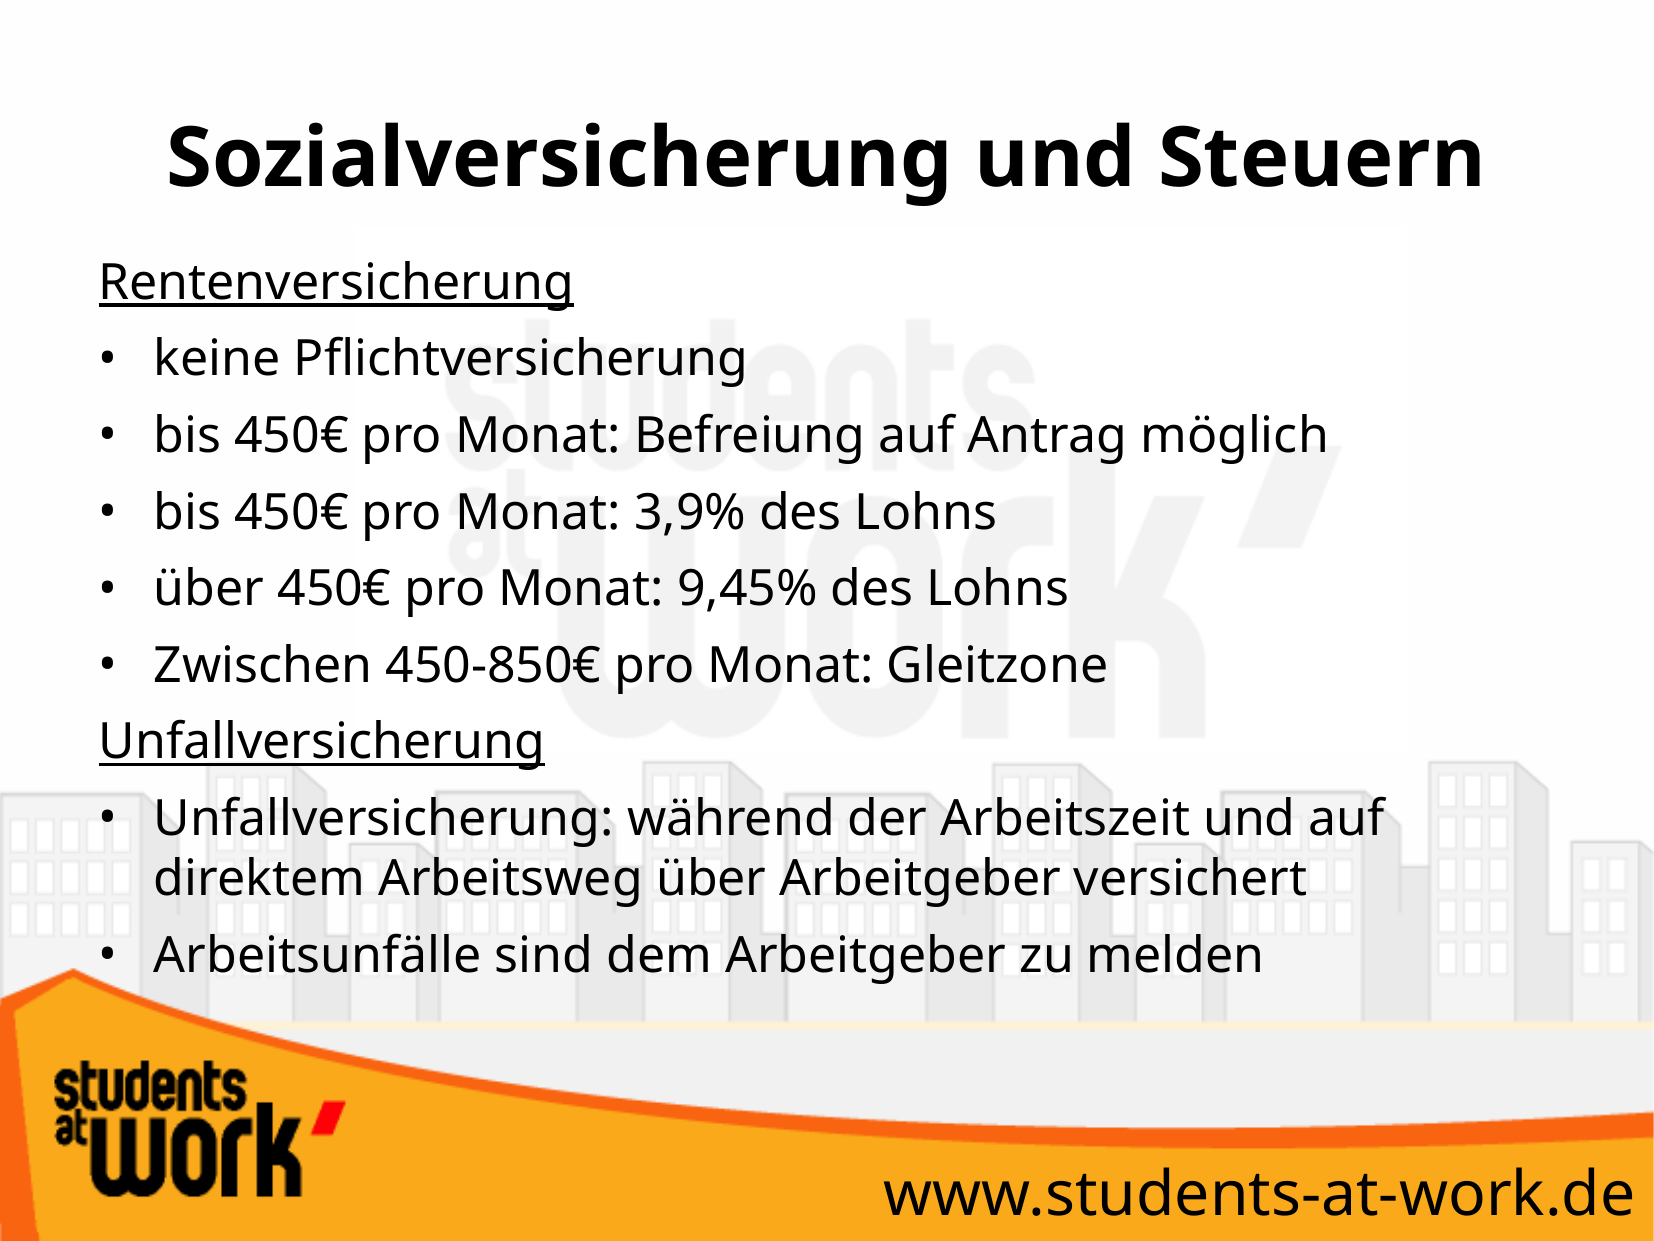

# Sozialversicherung und Steuern
Rentenversicherung
keine Pflichtversicherung
bis 450€ pro Monat: Befreiung auf Antrag möglich
bis 450€ pro Monat: 3,9% des Lohns
über 450€ pro Monat: 9,45% des Lohns
Zwischen 450-850€ pro Monat: Gleitzone
Unfallversicherung
Unfallversicherung: während der Arbeitszeit und auf direktem Arbeitsweg über Arbeitgeber versichert
Arbeitsunfälle sind dem Arbeitgeber zu melden
www.students-at-work.de